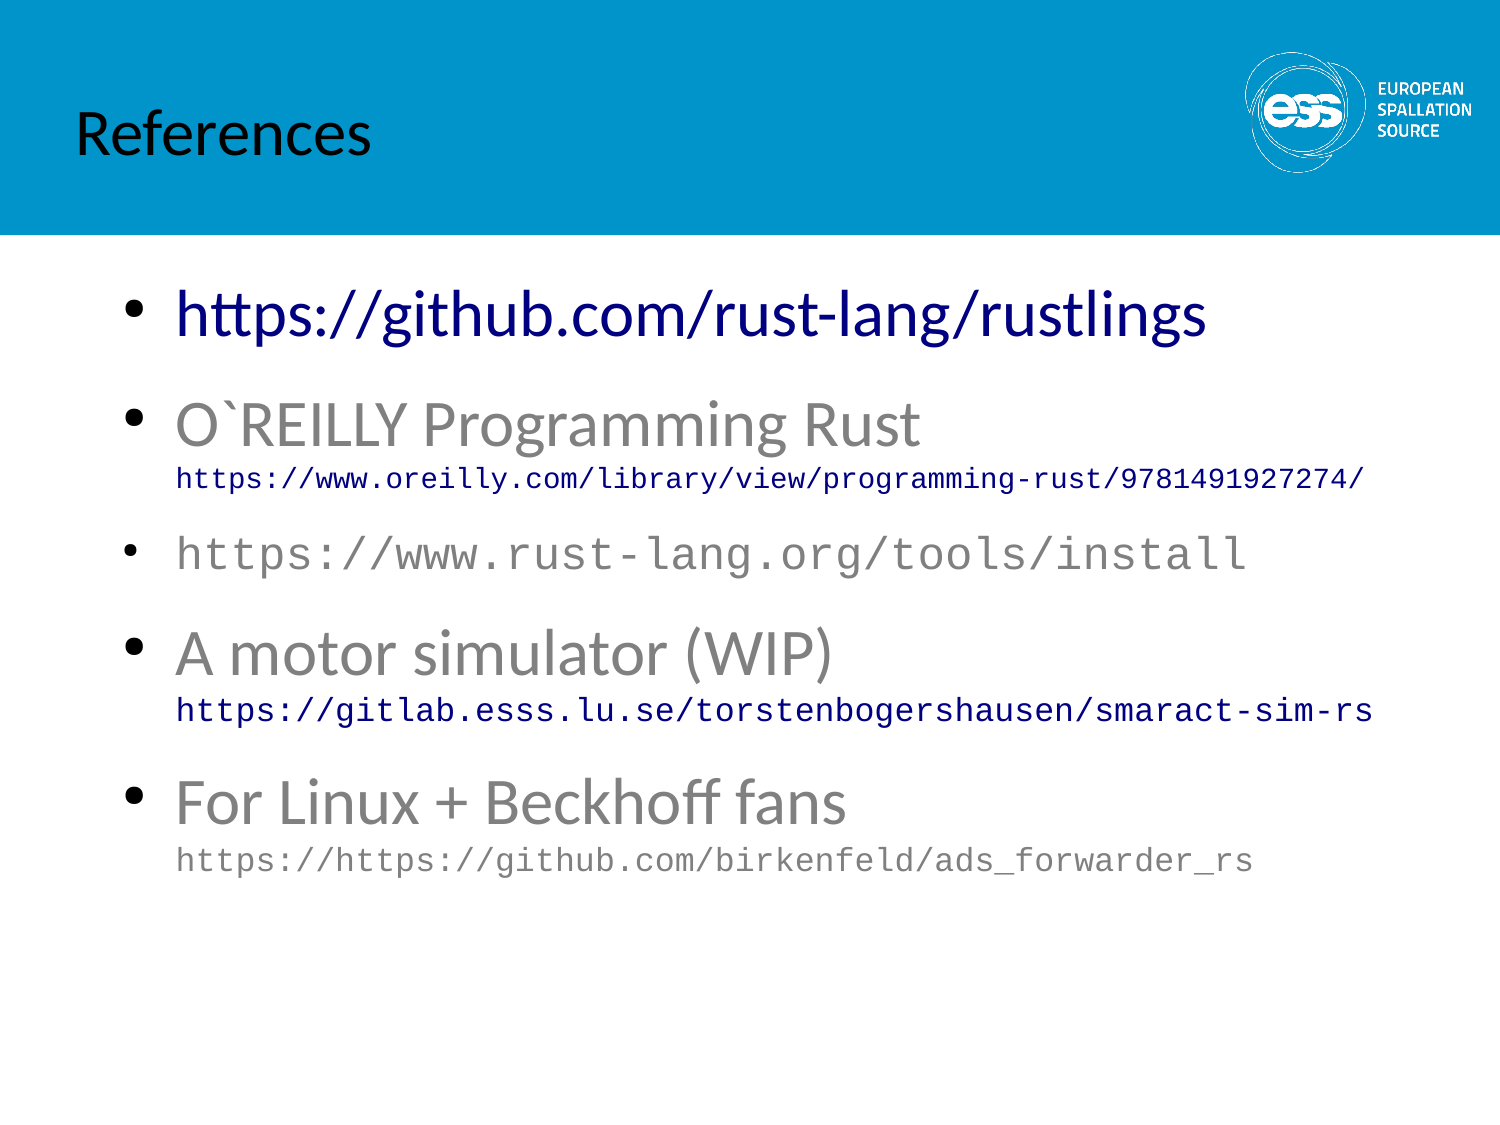

# References
https://github.com/rust-lang/rustlings
O`REILLY Programming Rust
https://www.oreilly.com/library/view/programming-rust/9781491927274/
https://www.rust-lang.org/tools/install
A motor simulator (WIP)
https://gitlab.esss.lu.se/torstenbogershausen/smaract-sim-rs
For Linux + Beckhoff fans
https://https://github.com/birkenfeld/ads_forwarder_rs